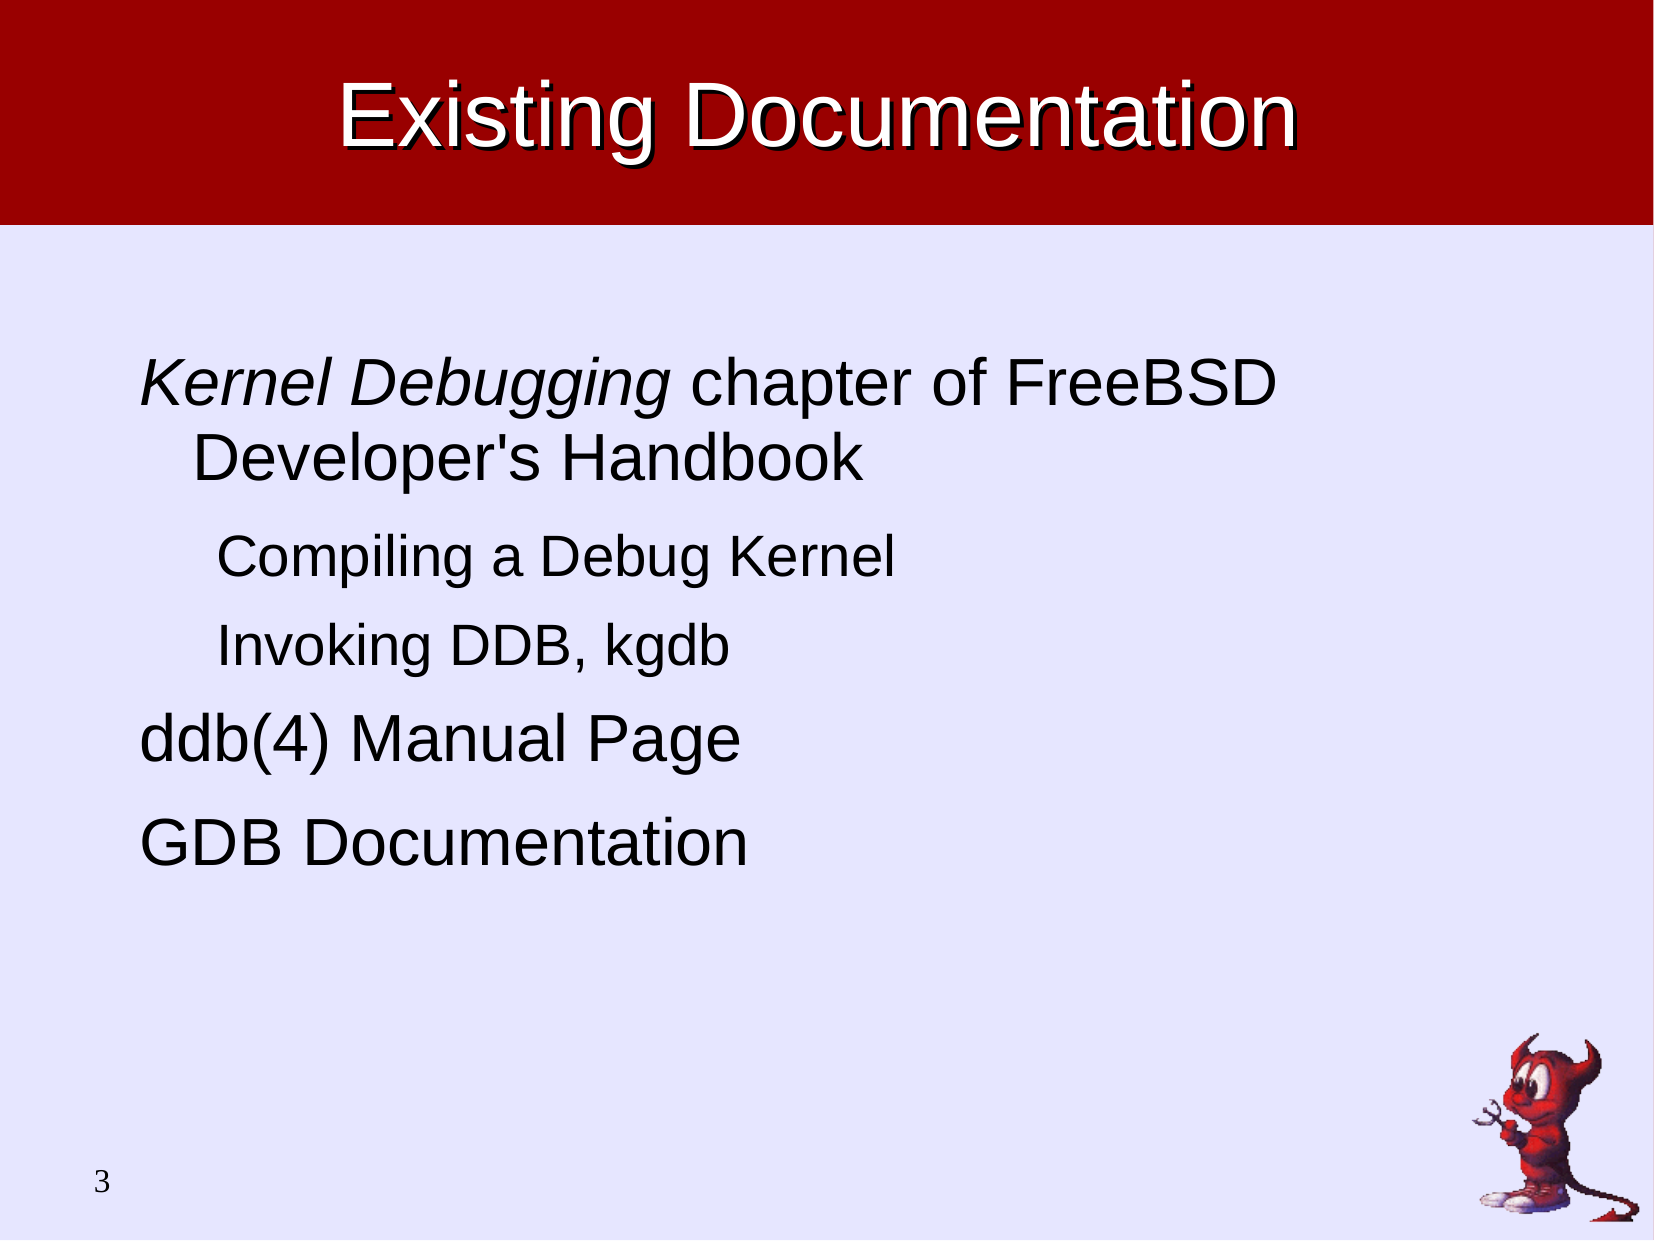

# Existing Documentation
Kernel Debugging chapter of FreeBSD Developer's Handbook
Compiling a Debug Kernel
Invoking DDB, kgdb
ddb(4) Manual Page
GDB Documentation